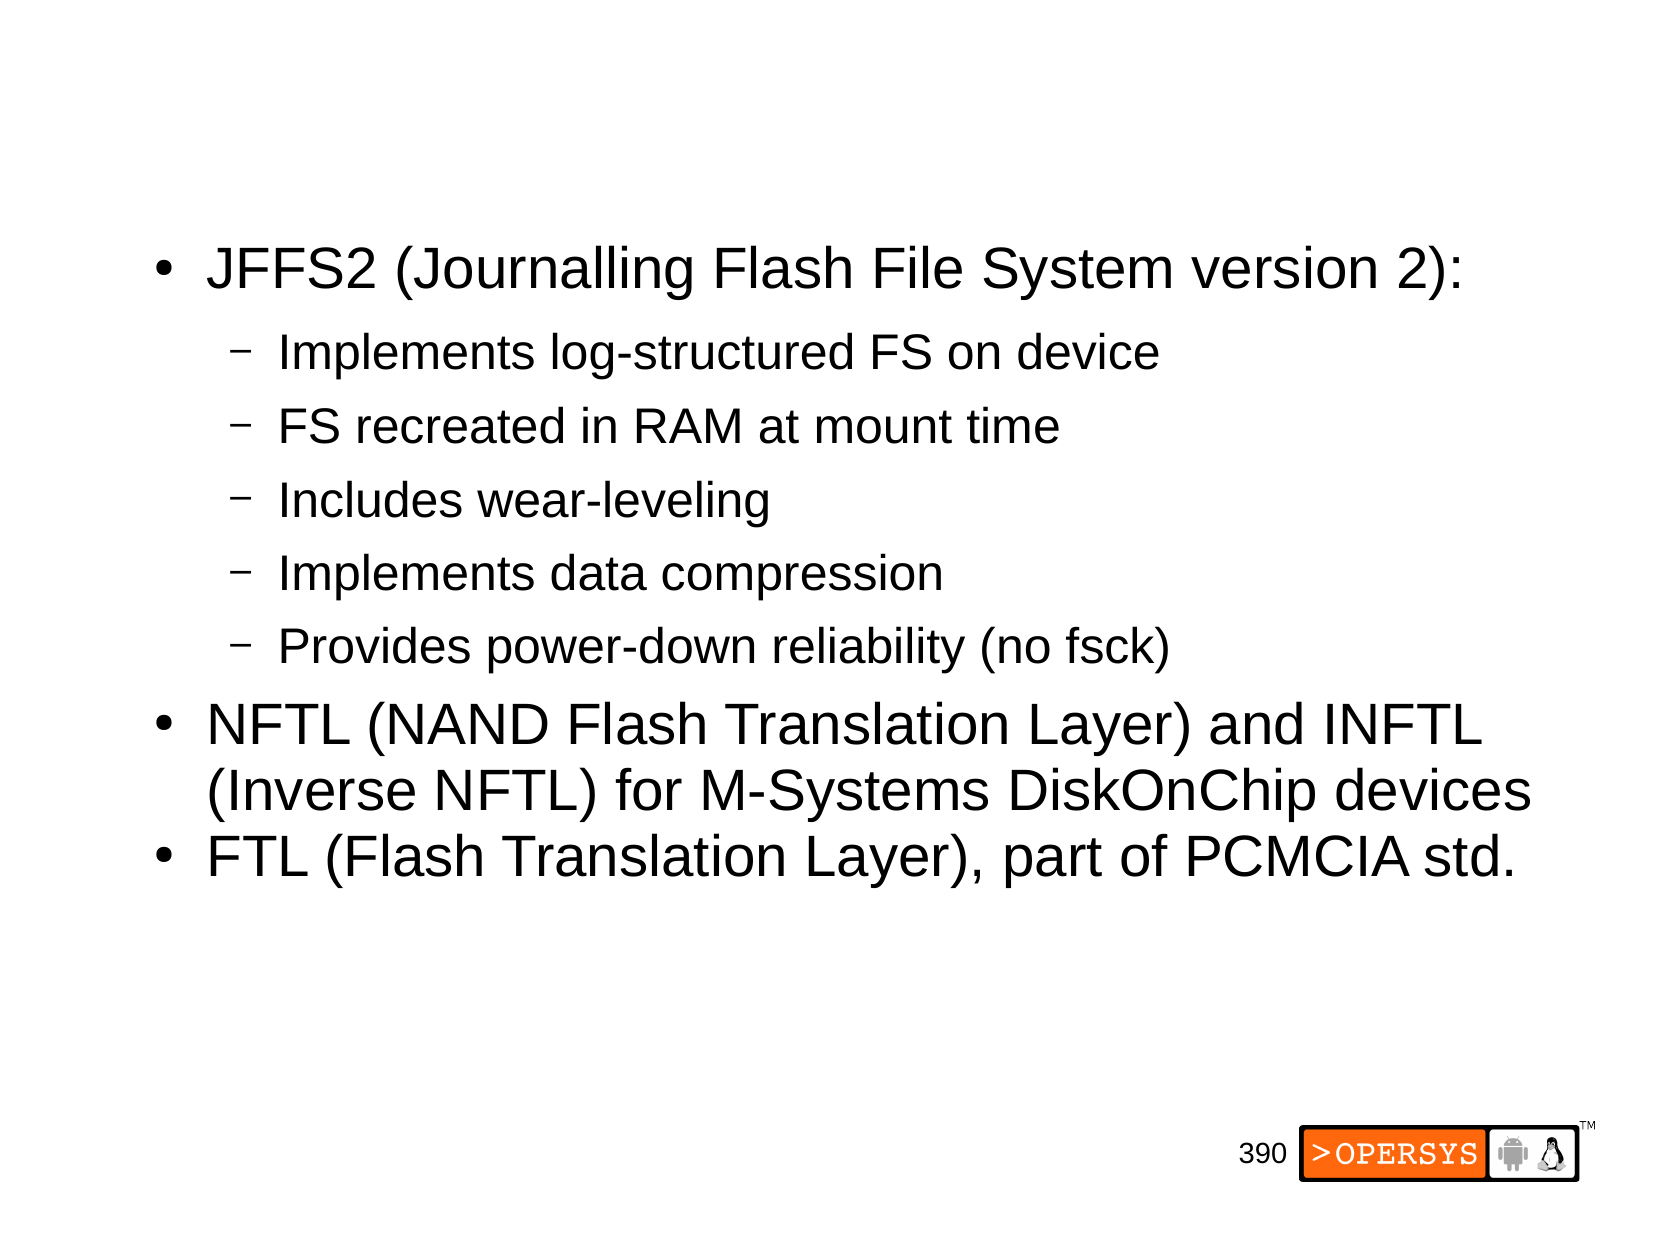

# JFFS2 (Journalling Flash File System version 2):
Implements log-structured FS on device
FS recreated in RAM at mount time
Includes wear-leveling
Implements data compression
Provides power-down reliability (no fsck)
NFTL (NAND Flash Translation Layer) and INFTL (Inverse NFTL) for M-Systems DiskOnChip devices
FTL (Flash Translation Layer), part of PCMCIA std.